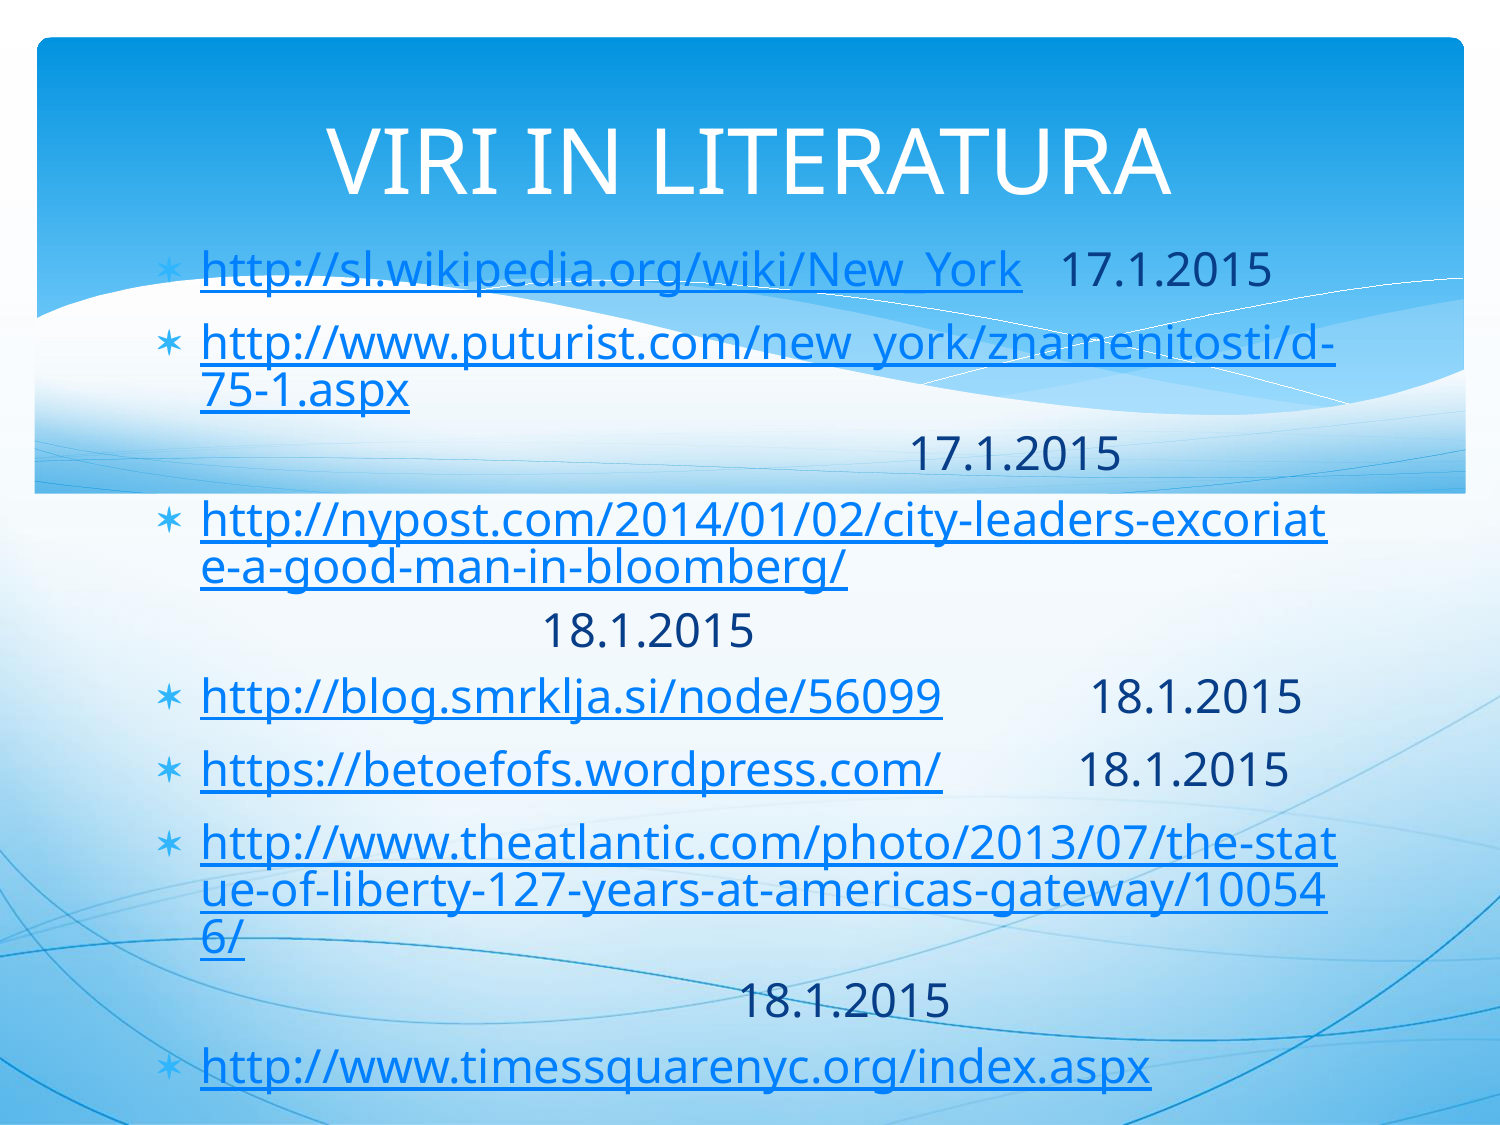

VIRI IN LITERATURA
# http://sl.wikipedia.org/wiki/New_York 17.1.2015
http://www.puturist.com/new_york/znamenitosti/d-75-1.aspx 17.1.2015
http://nypost.com/2014/01/02/city-leaders-excoriate-a-good-man-in-bloomberg/ 18.1.2015
http://blog.smrklja.si/node/56099 18.1.2015
https://betoefofs.wordpress.com/ 18.1.2015
http://www.theatlantic.com/photo/2013/07/the-statue-of-liberty-127-years-at-americas-gateway/100546/ 18.1.2015
http://www.timessquarenyc.org/index.aspx
 18.1.2015